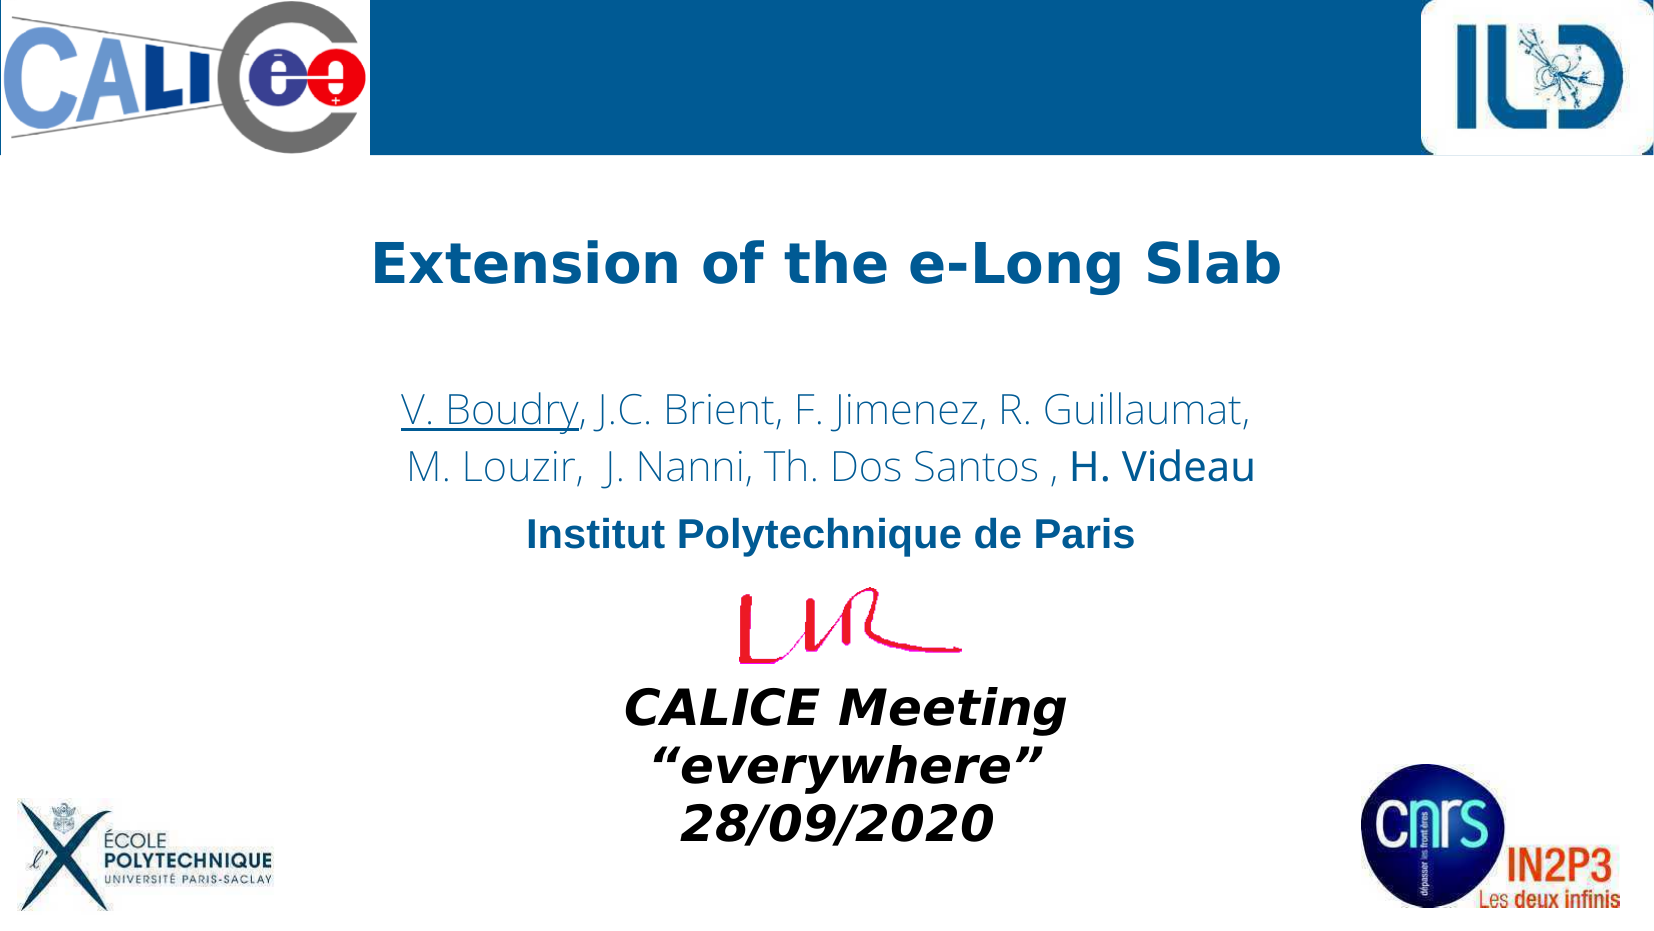

Extension of the e-Long Slab
# CALICE Meeting
“everywhere”
28/09/2020
V. Boudry, J.C. Brient, F. Jimenez, R. Guillaumat,
M. Louzir, J. Nanni, Th. Dos Santos , H. Videau
Institut Polytechnique de Paris